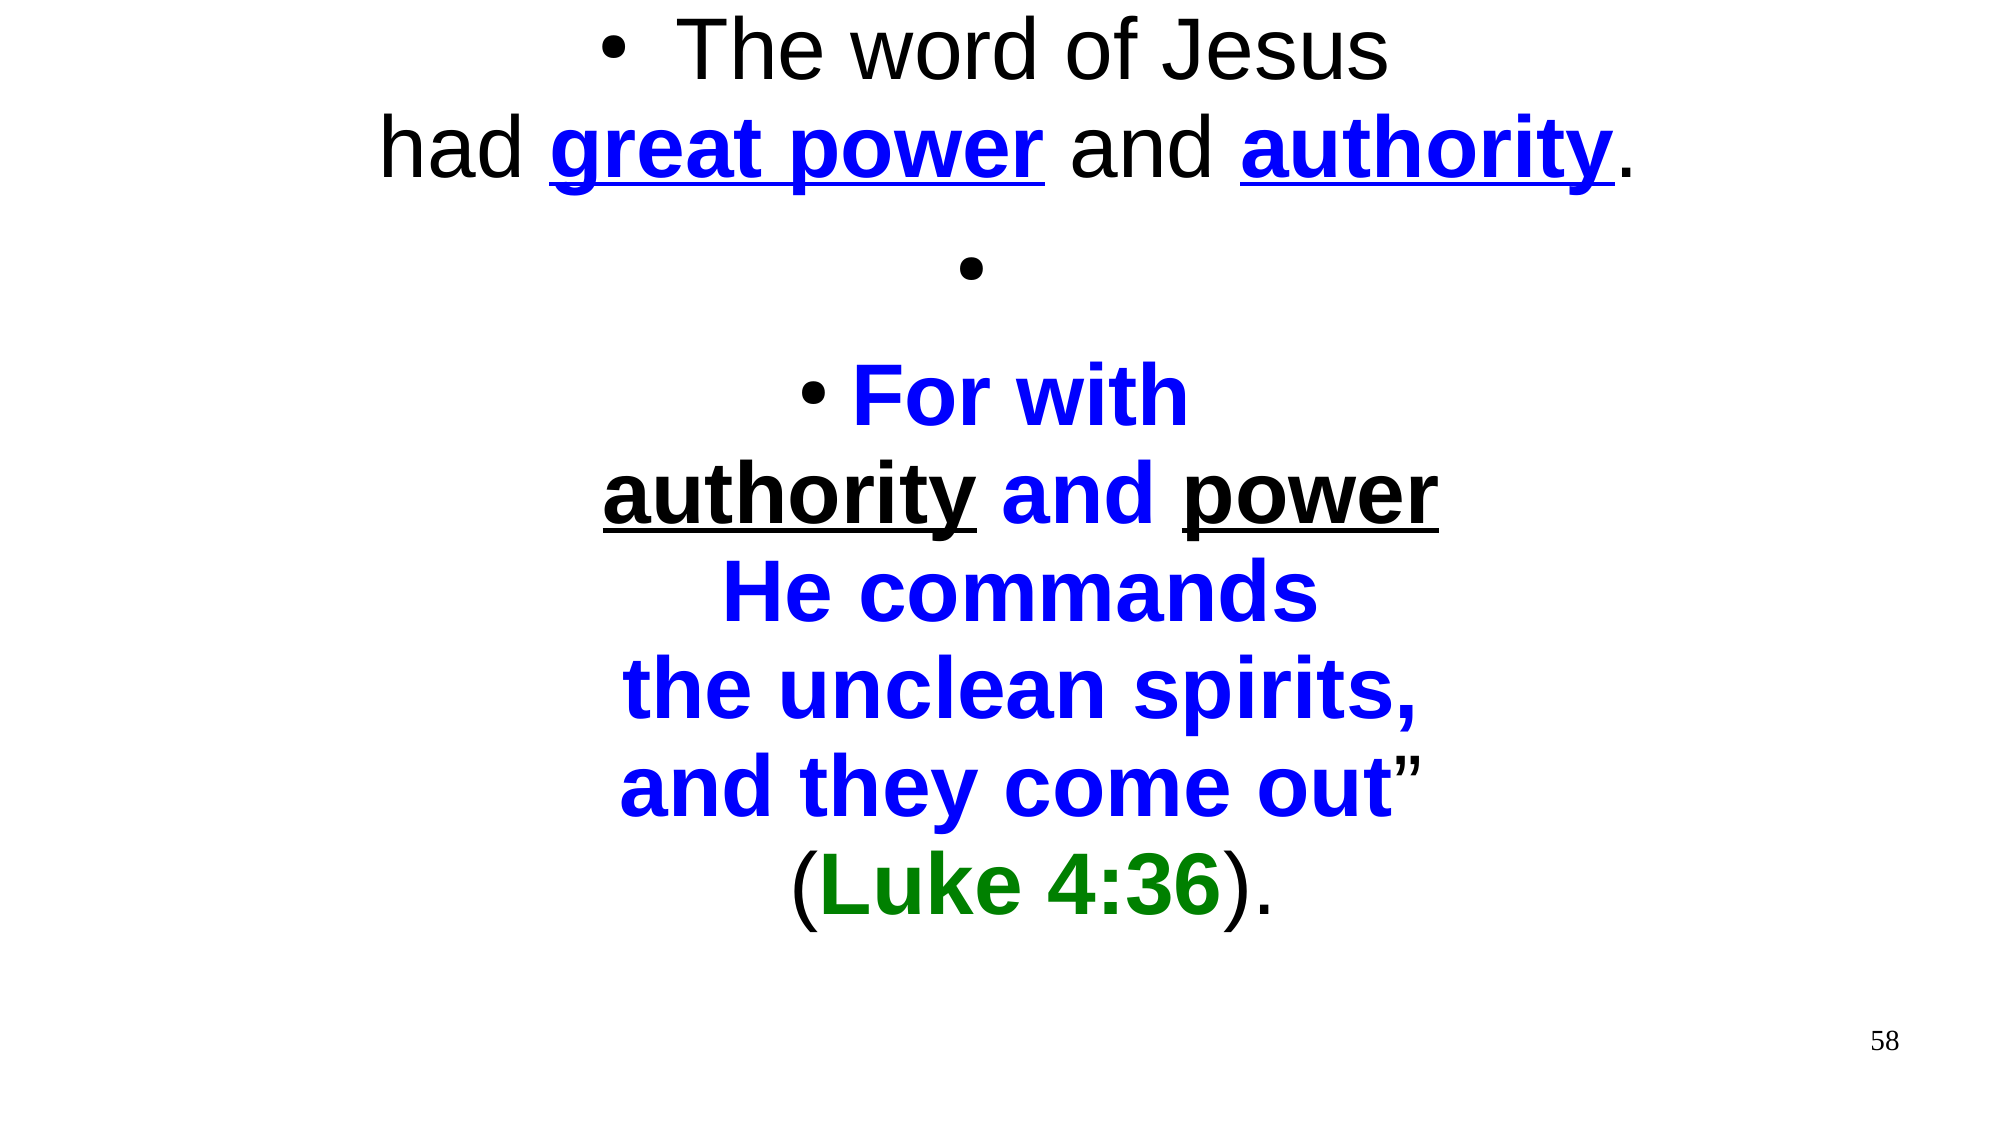

# The word of Jesus had great power and authority.
For with
authority and power
He commands
the unclean spirits,
and they come out”
(Luke 4:36).
58